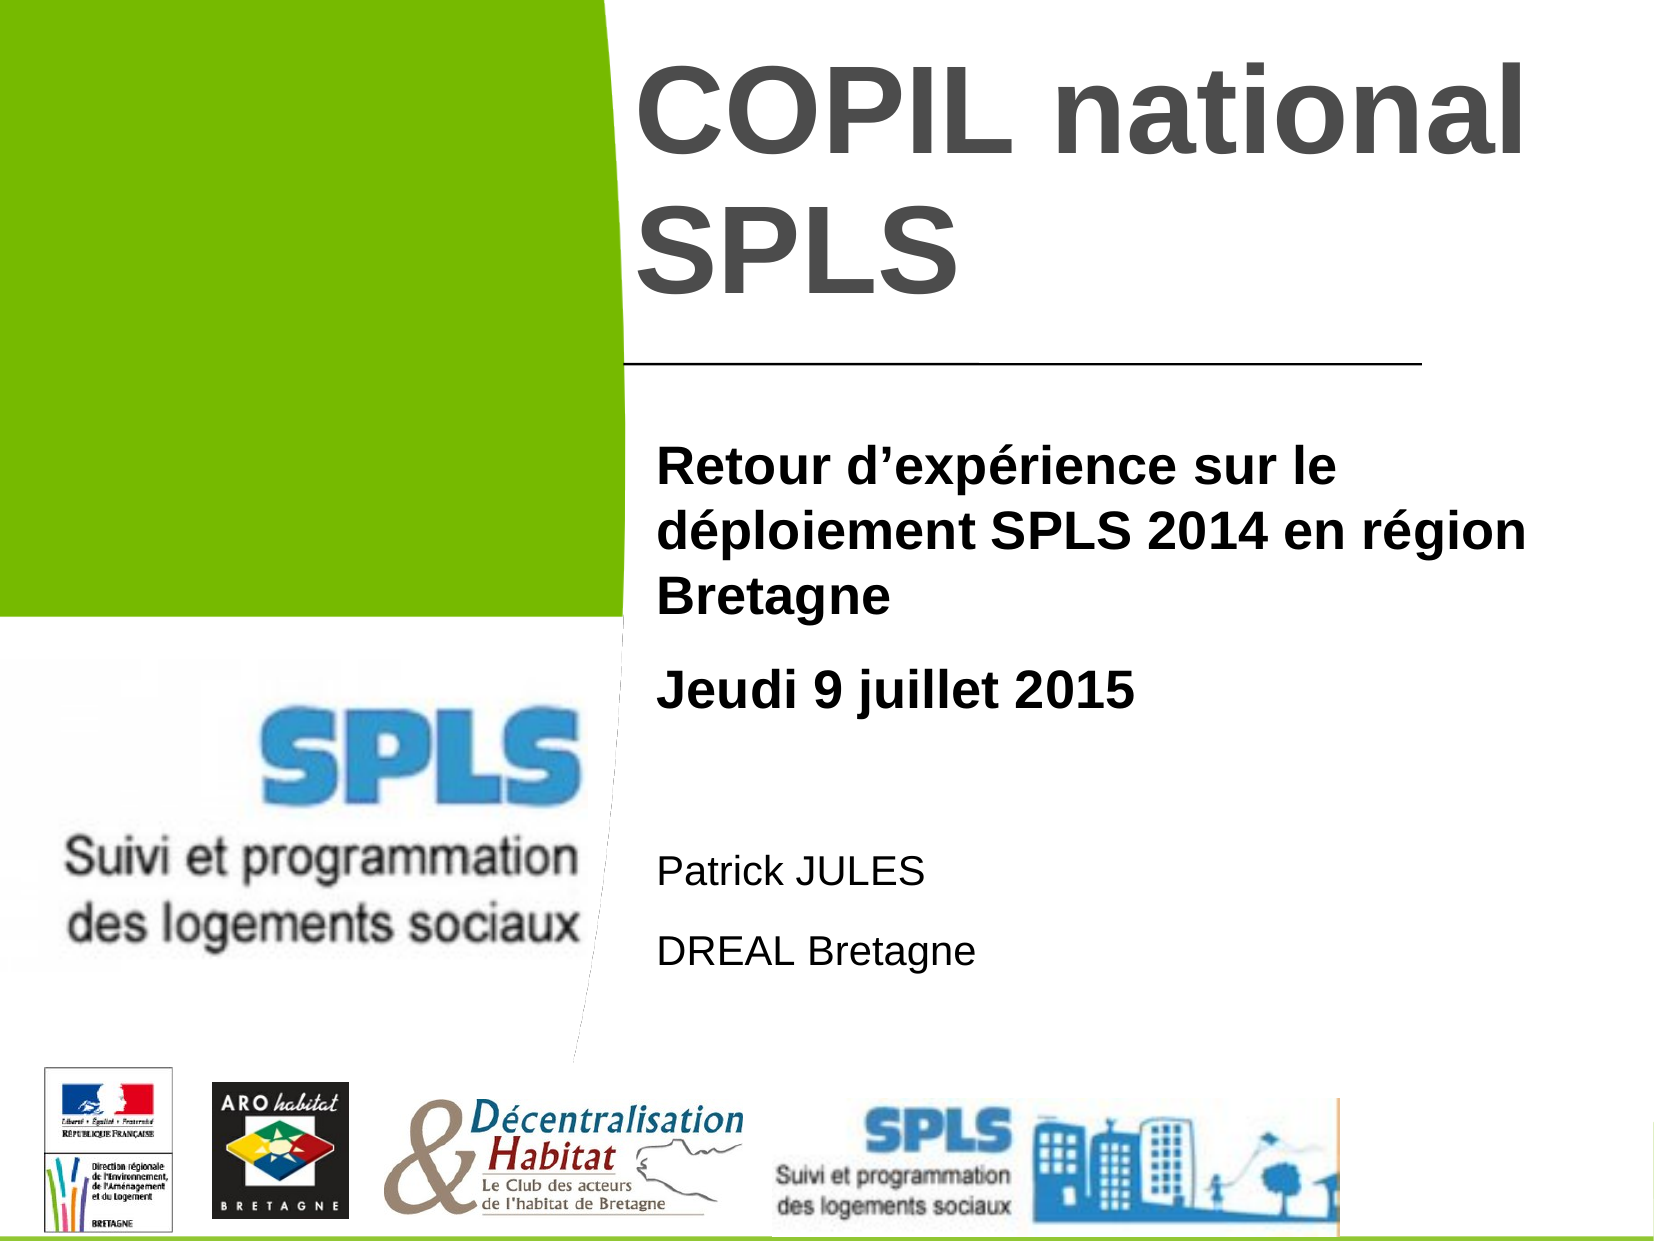

COPIL national
SPLS
Retour d’expérience sur le déploiement SPLS 2014 en région Bretagne
Jeudi 9 juillet 2015
Patrick JULES
DREAL Bretagne